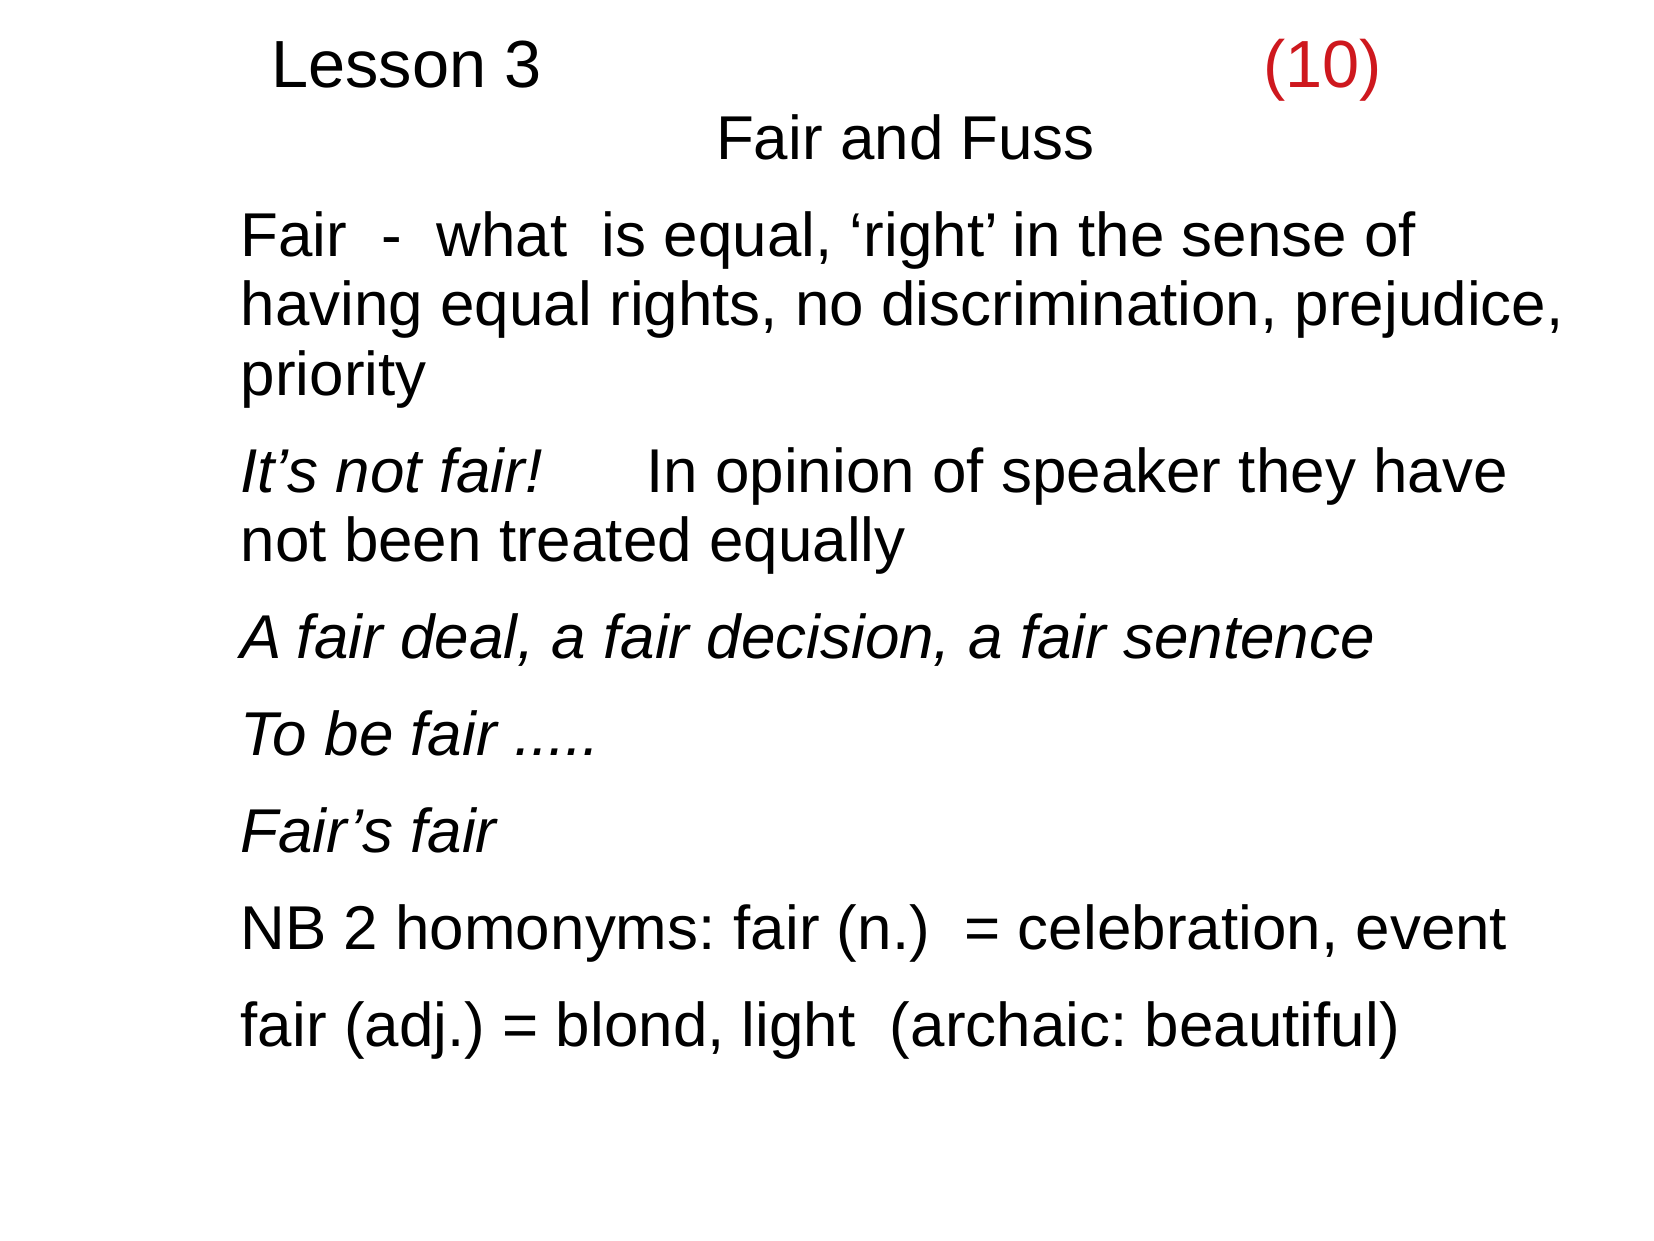

# Lesson 3 (10)
Fair and Fuss
Fair - what is equal, ‘right’ in the sense of having equal rights, no discrimination, prejudice, priority
It’s not fair! In opinion of speaker they have not been treated equally
A fair deal, a fair decision, a fair sentence
To be fair .....
Fair’s fair
NB 2 homonyms: fair (n.) = celebration, event
fair (adj.) = blond, light (archaic: beautiful)